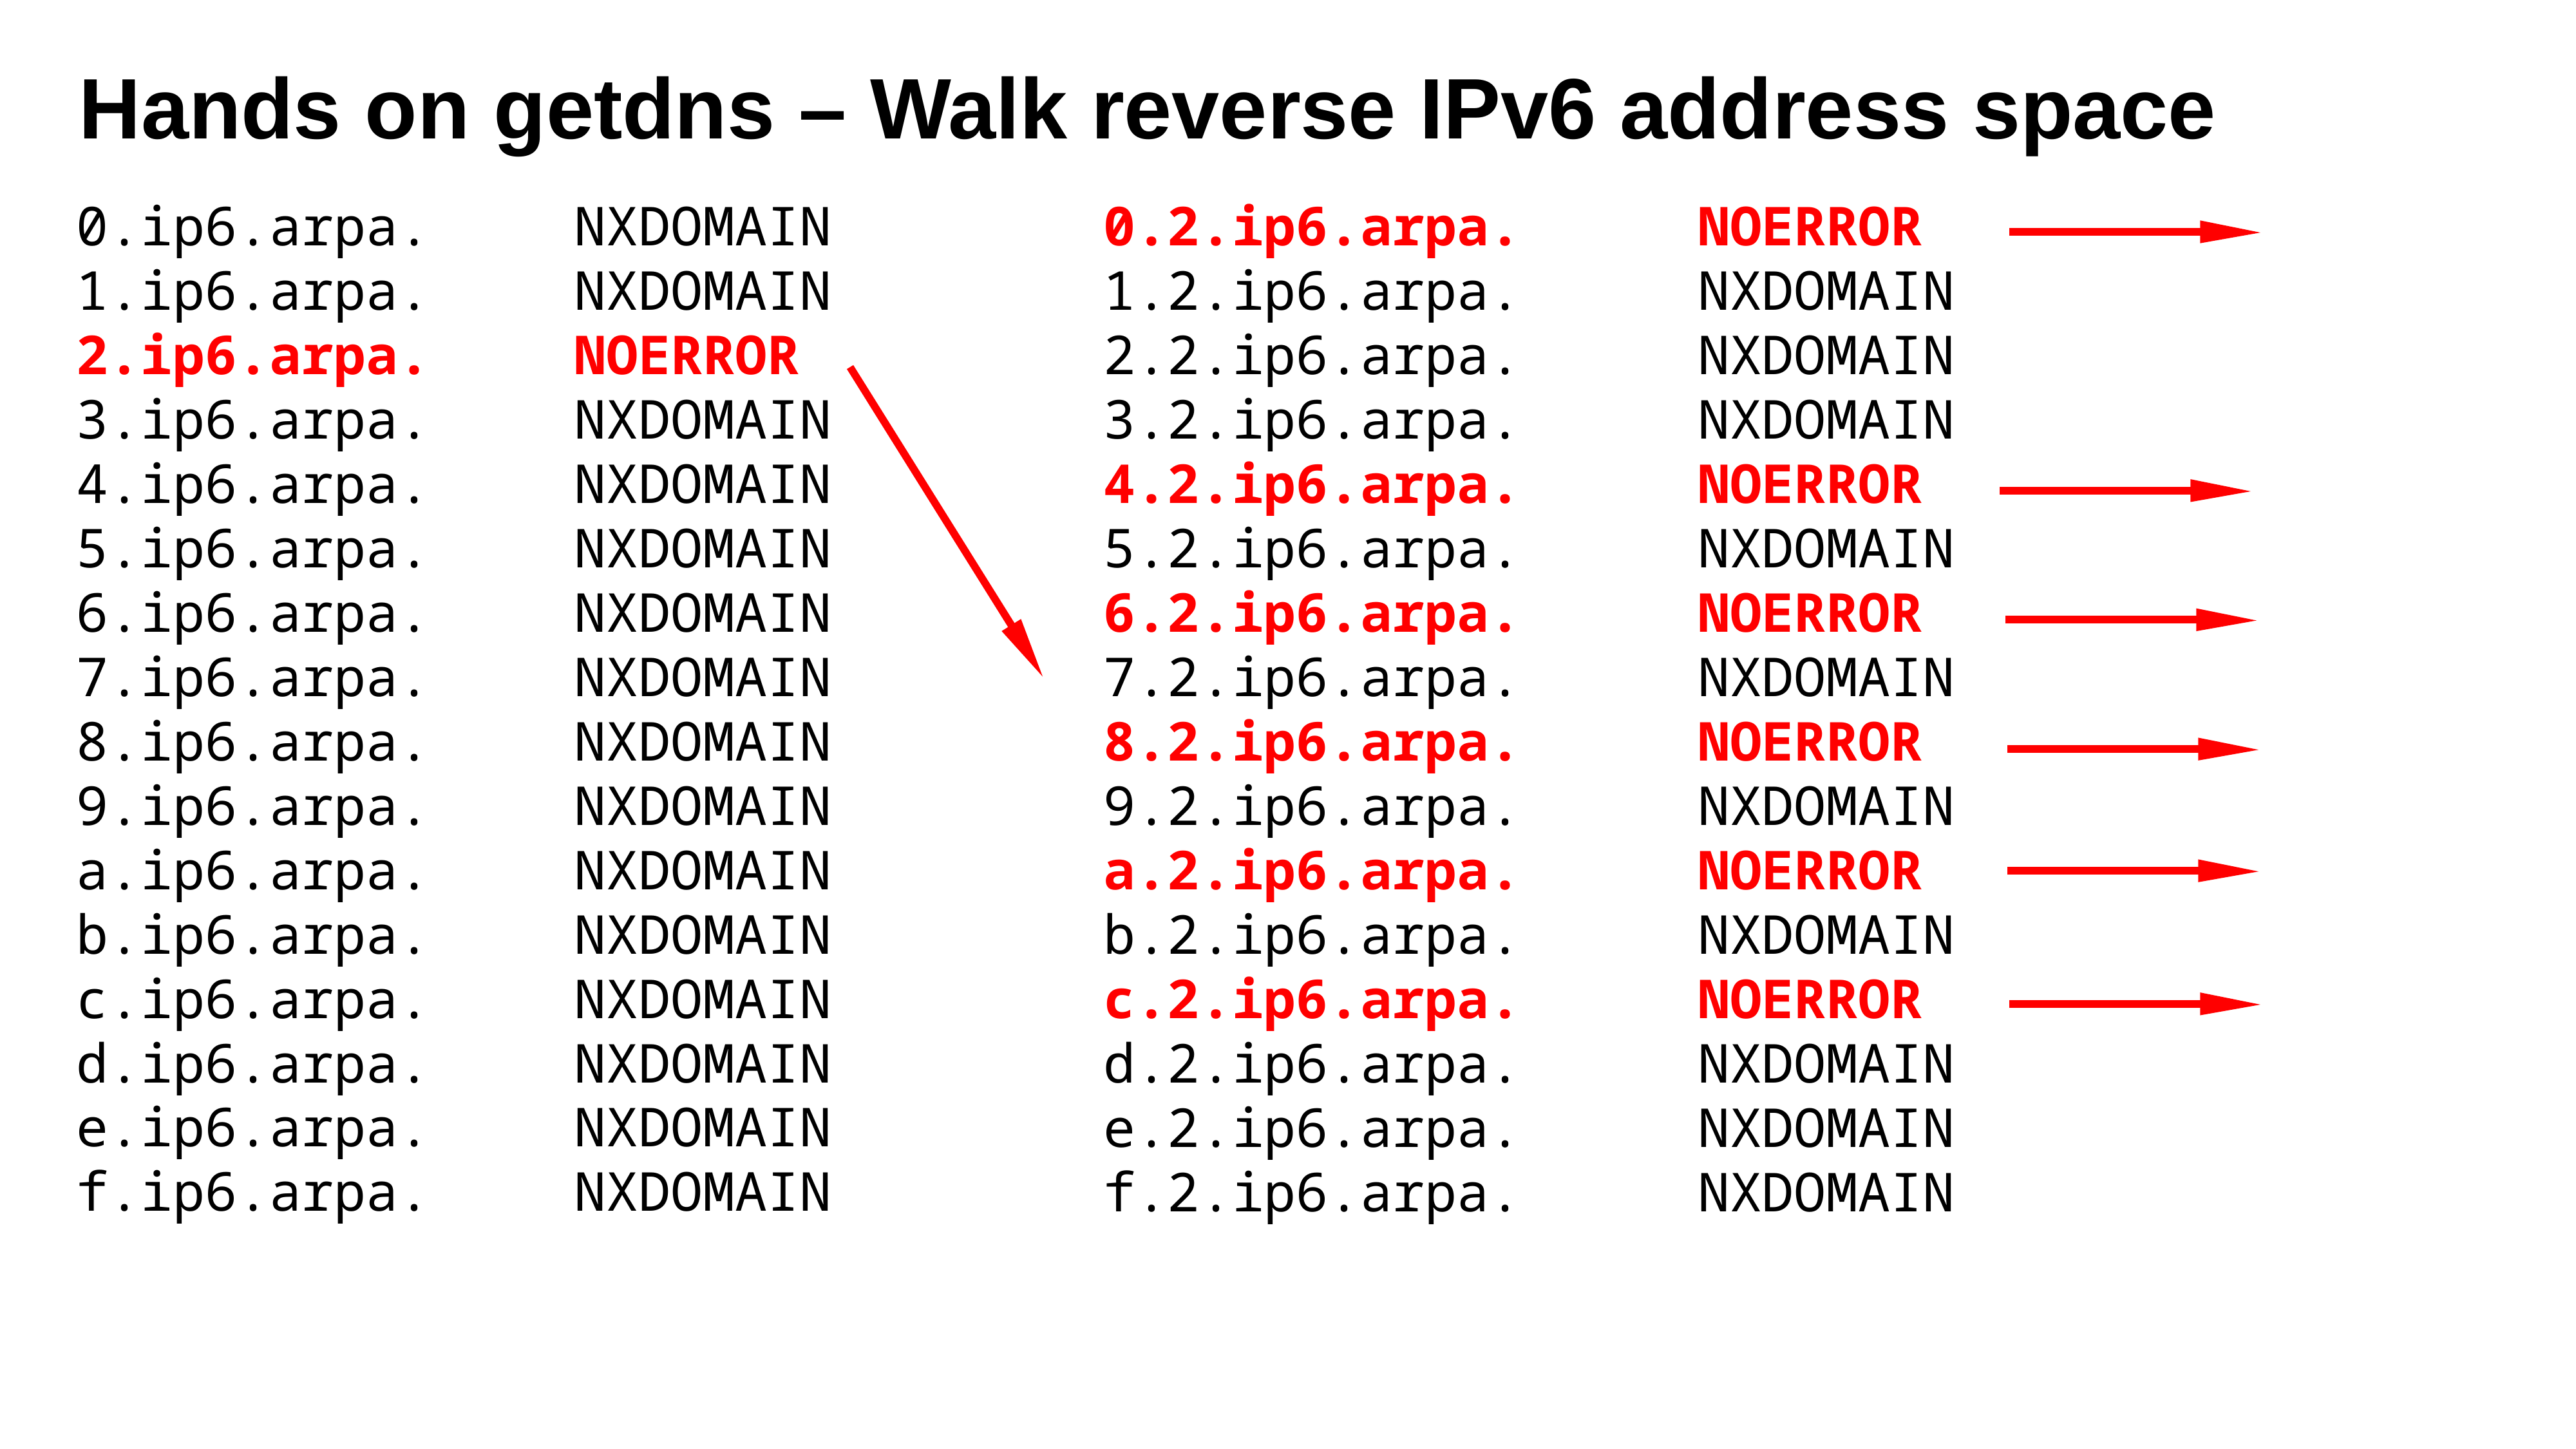

# Hands on getdns – Walk reverse IPv6 address space
0.ip6.arpa.		NXDOMAIN
1.ip6.arpa.		NXDOMAIN
2.ip6.arpa.		NOERROR
3.ip6.arpa.		NXDOMAIN
4.ip6.arpa.		NXDOMAIN
5.ip6.arpa.		NXDOMAIN
6.ip6.arpa.		NXDOMAIN
7.ip6.arpa.		NXDOMAIN
8.ip6.arpa.		NXDOMAIN
9.ip6.arpa.		NXDOMAIN
a.ip6.arpa.		NXDOMAIN
b.ip6.arpa.		NXDOMAIN
c.ip6.arpa.		NXDOMAIN
d.ip6.arpa.		NXDOMAIN
e.ip6.arpa.		NXDOMAIN
f.ip6.arpa.		NXDOMAIN
0.2.ip6.arpa.		NOERROR
1.2.ip6.arpa.		NXDOMAIN
2.2.ip6.arpa.		NXDOMAIN
3.2.ip6.arpa.		NXDOMAIN
4.2.ip6.arpa.		NOERROR
5.2.ip6.arpa.		NXDOMAIN
6.2.ip6.arpa.		NOERROR
7.2.ip6.arpa.		NXDOMAIN
8.2.ip6.arpa.		NOERROR
9.2.ip6.arpa.		NXDOMAIN
a.2.ip6.arpa.		NOERROR
b.2.ip6.arpa.		NXDOMAIN
c.2.ip6.arpa.		NOERROR
d.2.ip6.arpa.		NXDOMAIN
e.2.ip6.arpa.		NXDOMAIN
f.2.ip6.arpa.		NXDOMAIN